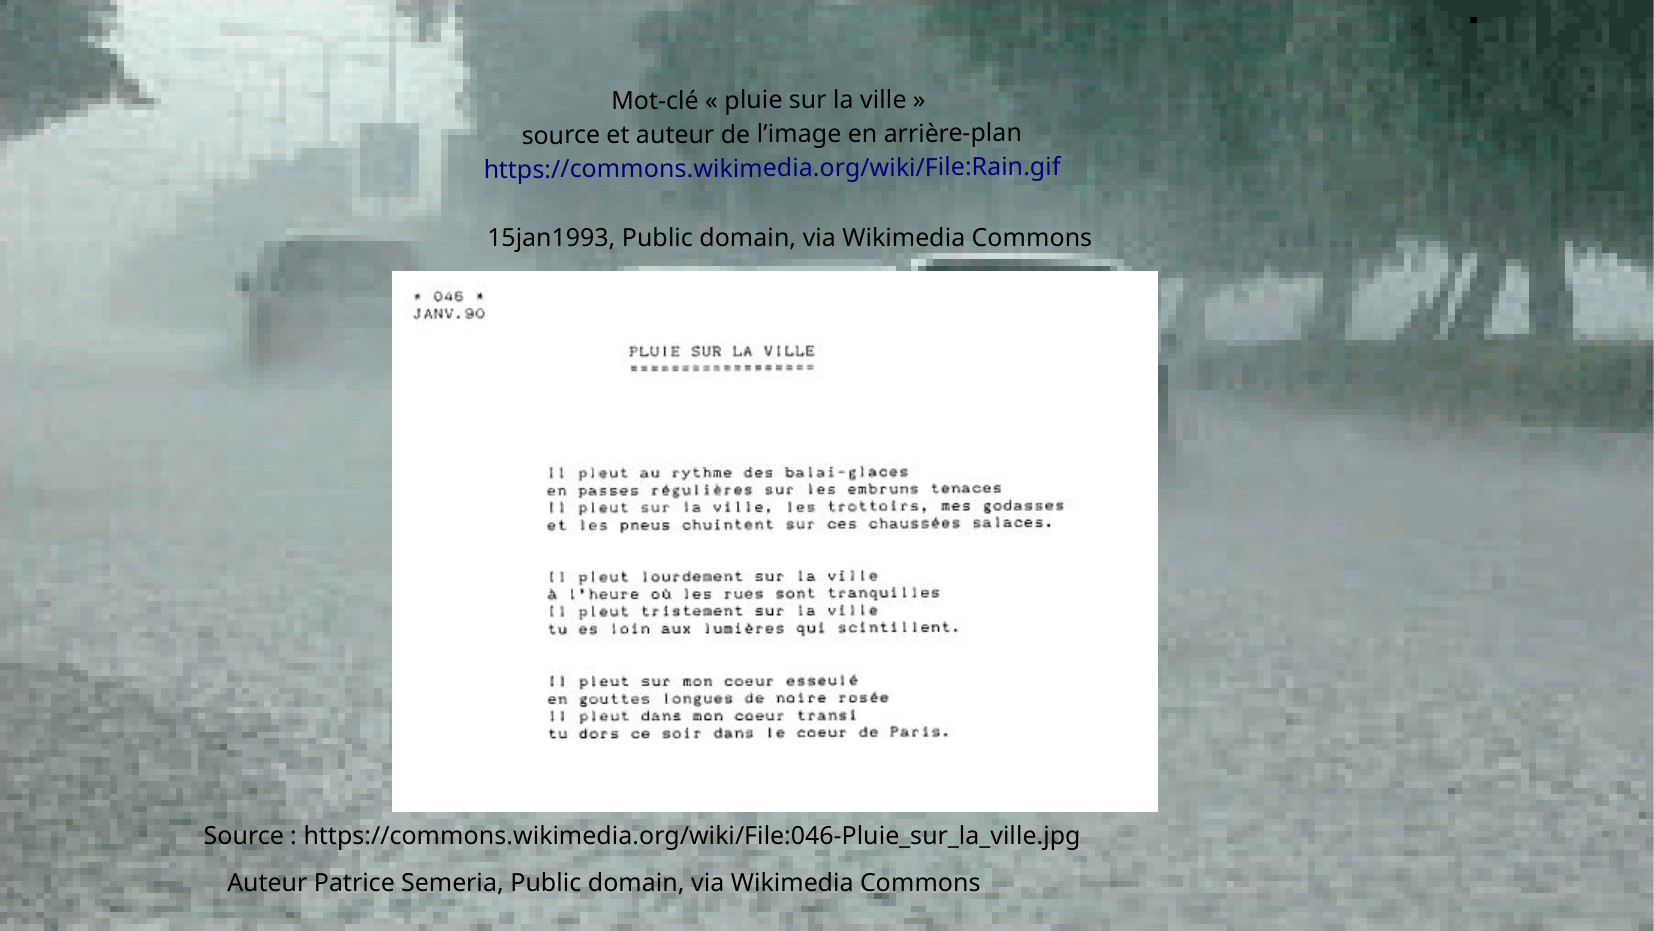

# Mot-clé « pluie sur la ville » source et auteur de l’image en arrière-plan https://commons.wikimedia.org/wiki/File:Rain.gif
15jan1993, Public domain, via Wikimedia Commons
Source : https://commons.wikimedia.org/wiki/File:046-Pluie_sur_la_ville.jpg
Auteur Patrice Semeria, Public domain, via Wikimedia Commons